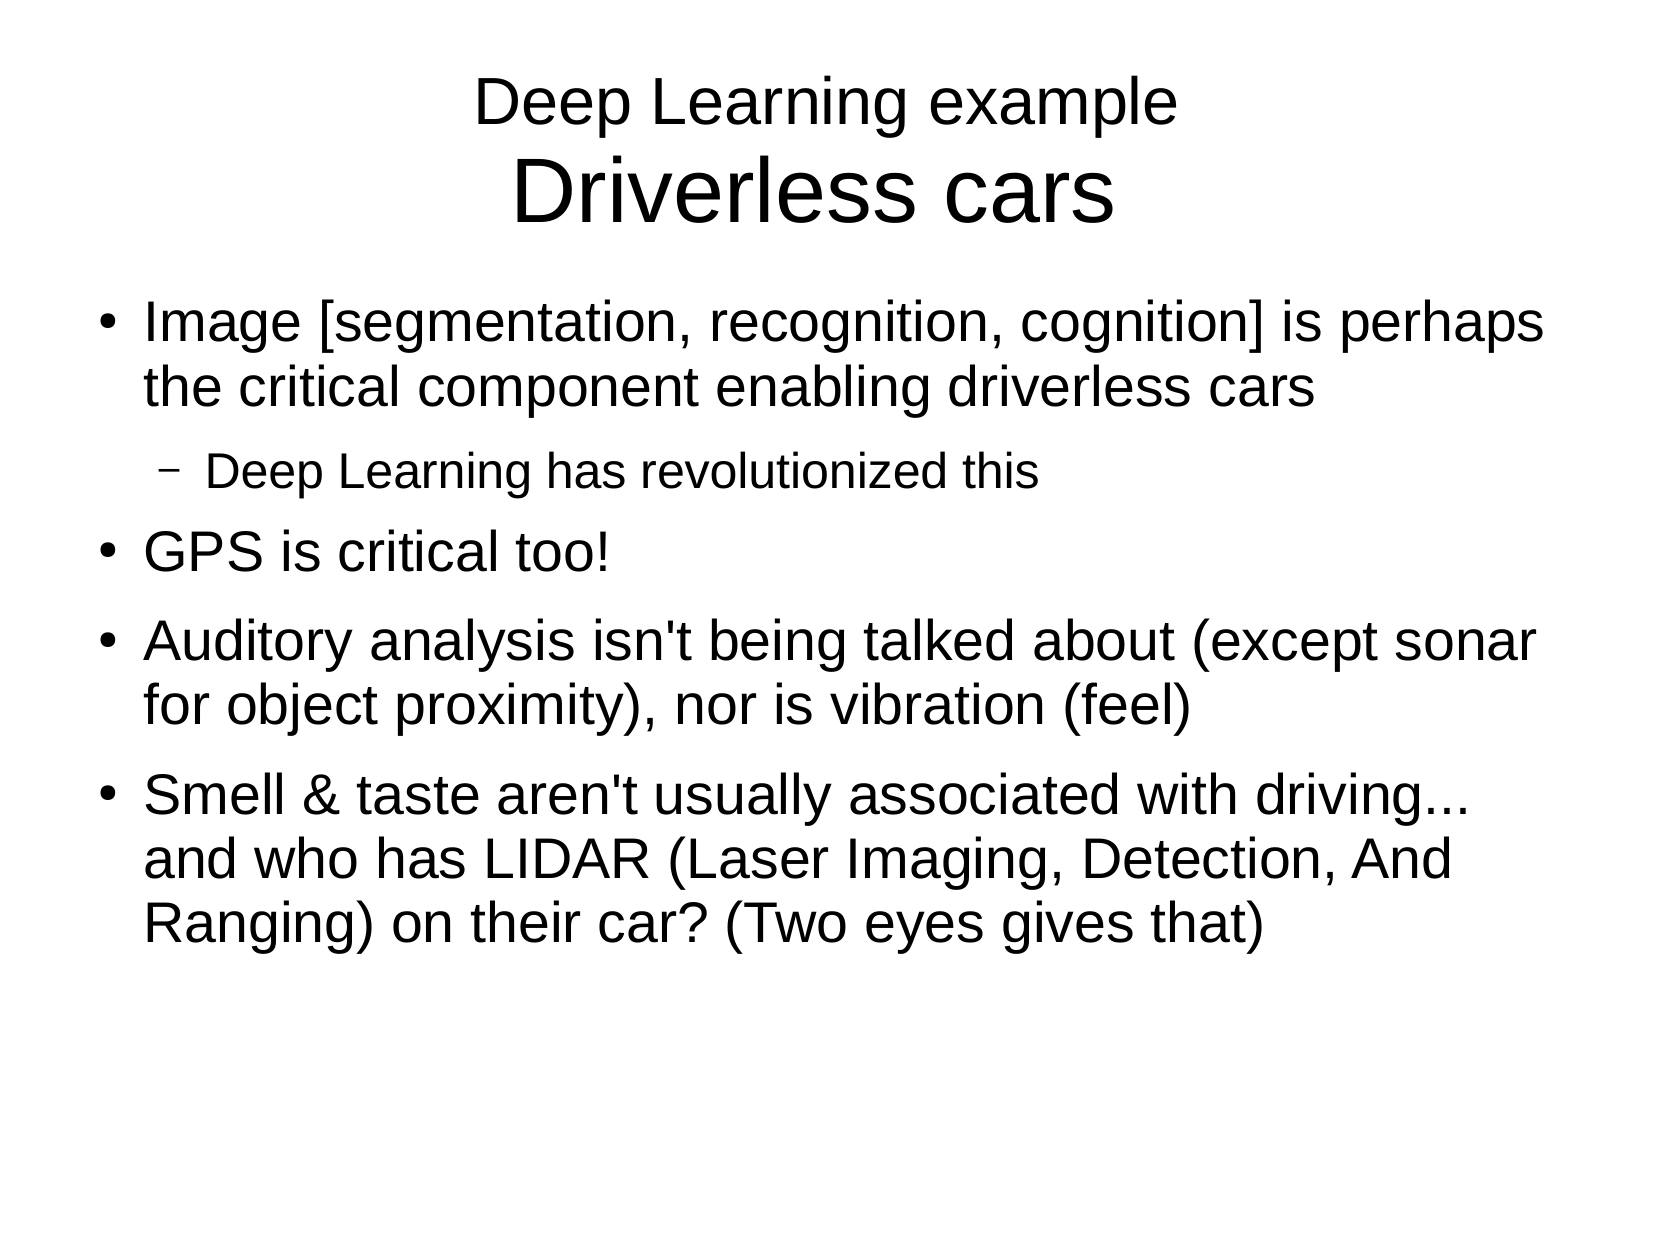

# Deep Learning example Driverless cars
Image [segmentation, recognition, cognition] is perhaps the critical component enabling driverless cars
Deep Learning has revolutionized this
GPS is critical too!
Auditory analysis isn't being talked about (except sonar for object proximity), nor is vibration (feel)
Smell & taste aren't usually associated with driving... and who has LIDAR (Laser Imaging, Detection, And Ranging) on their car? (Two eyes gives that)